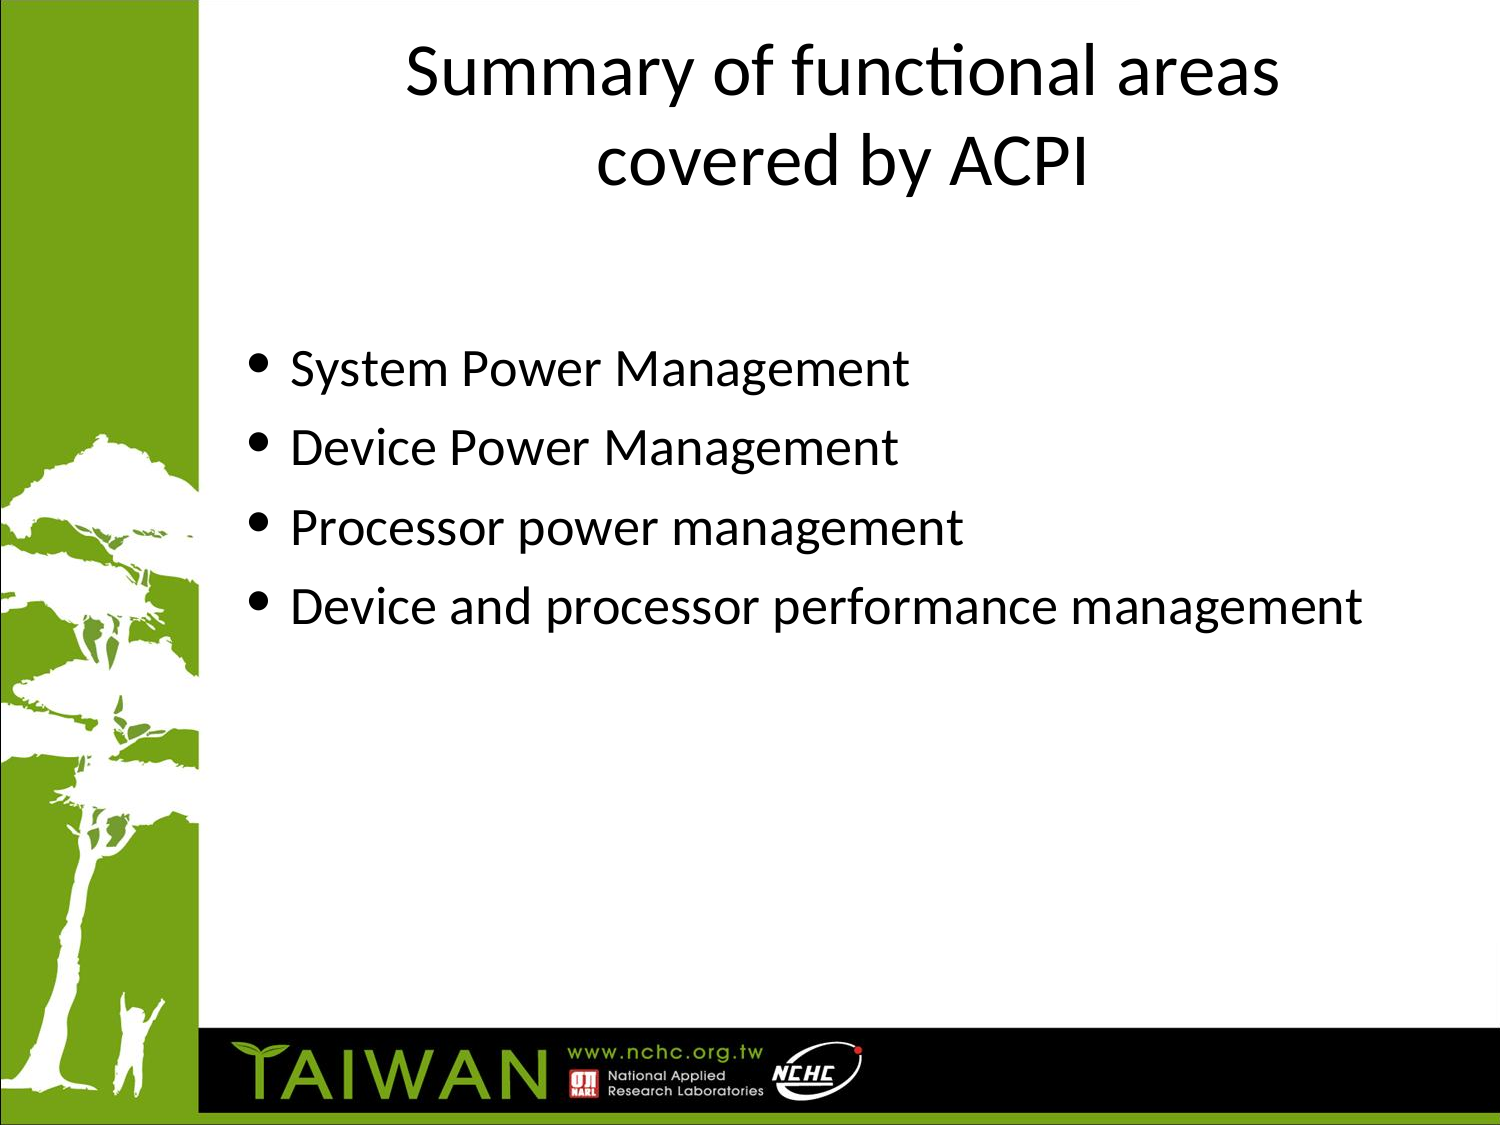

# Summary of functional areas covered by ACPI
System Power Management
Device Power Management
Processor power management
Device and processor performance management